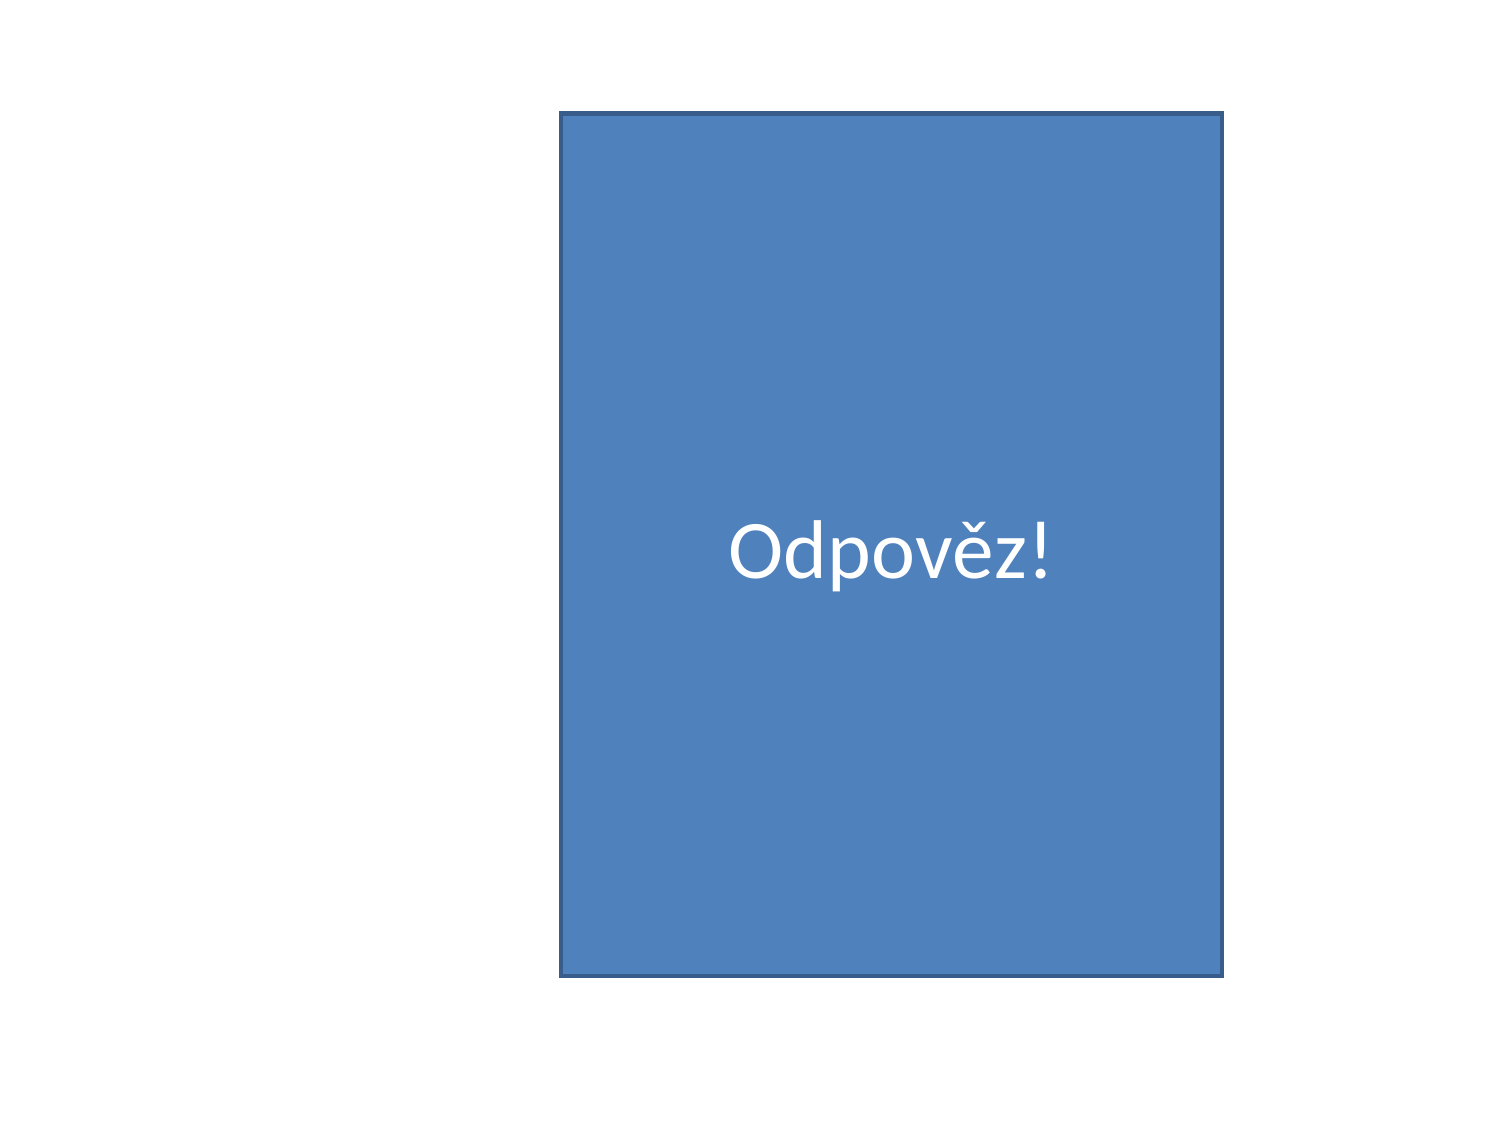

Odpověz!
Známe hustoty látek
jednotlivých krychliček, ale jak
zjistíme z jaké látky jsou?
3